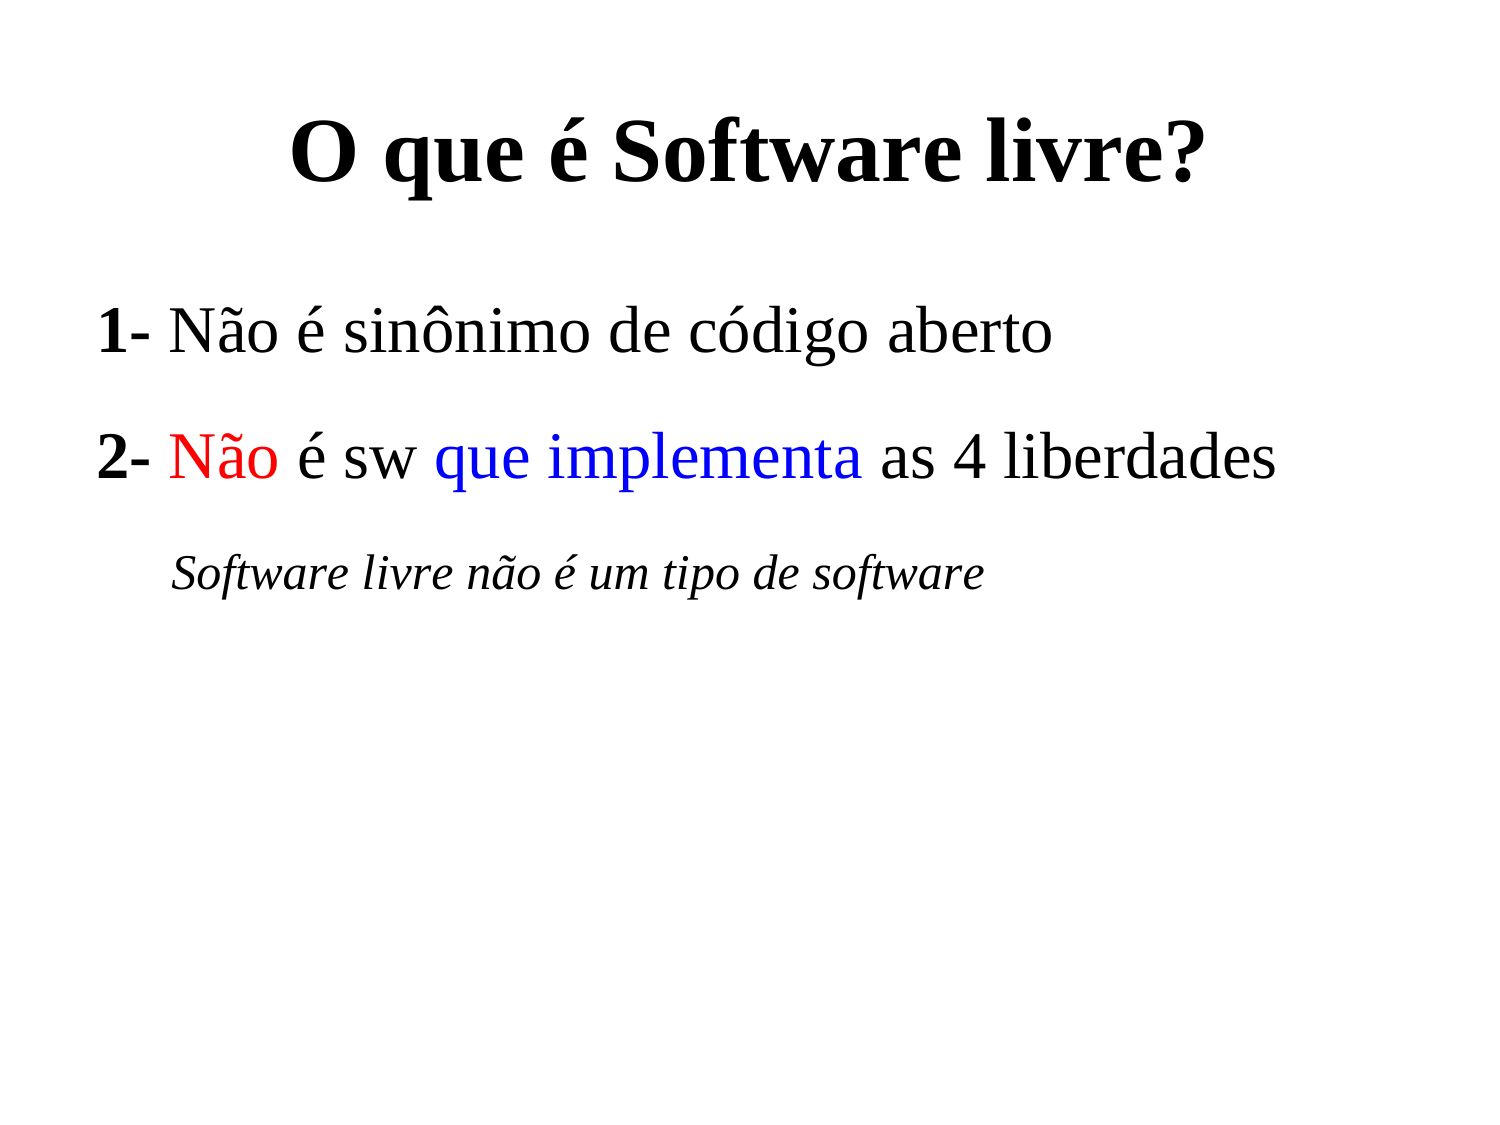

# O que é Software livre?
1- Não é sinônimo de código aberto
2- Não é sw que implementa as 4 liberdades
Software livre não é um tipo de software